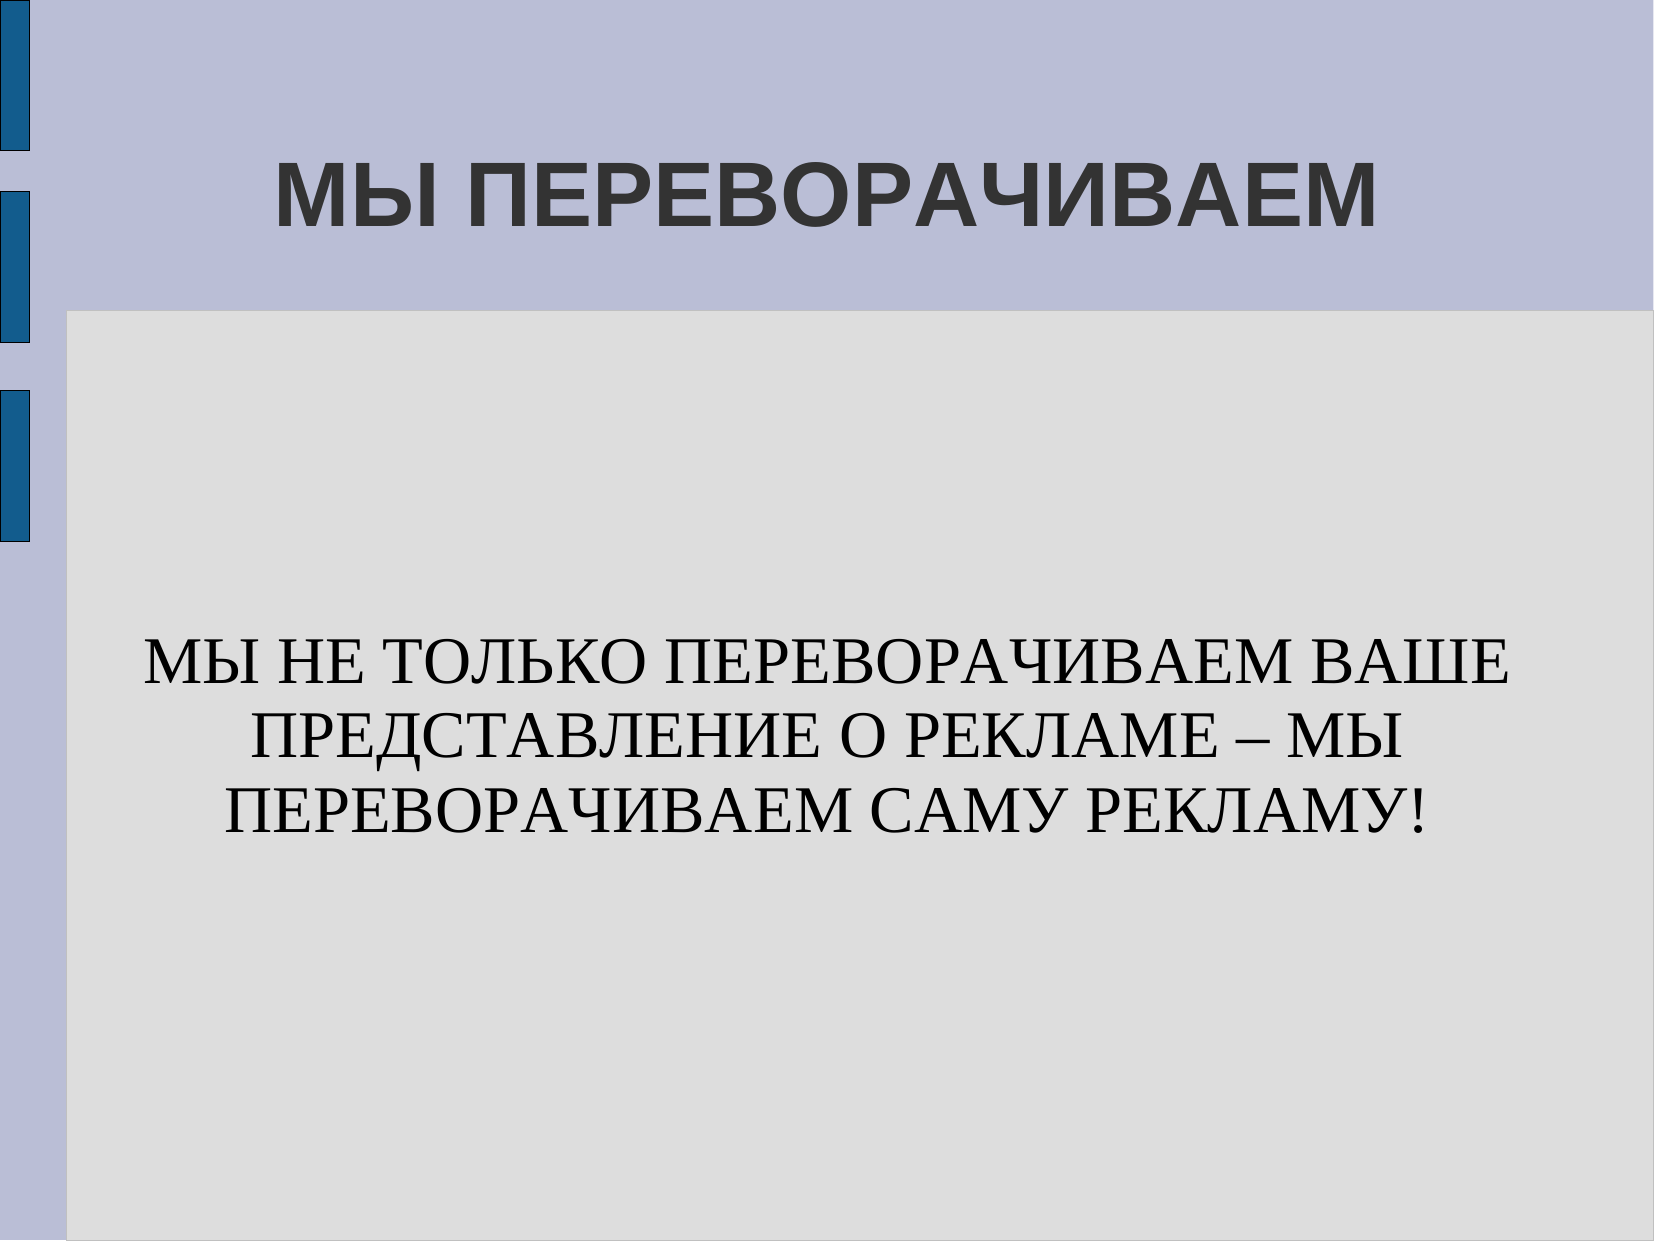

# МЫ ПЕРЕВОРАЧИВАЕМ
МЫ НЕ ТОЛЬКО ПЕРЕВОРАЧИВАЕМ ВАШЕ ПРЕДСТАВЛЕНИЕ О РЕКЛАМЕ – МЫ ПЕРЕВОРАЧИВАЕМ САМУ РЕКЛАМУ!